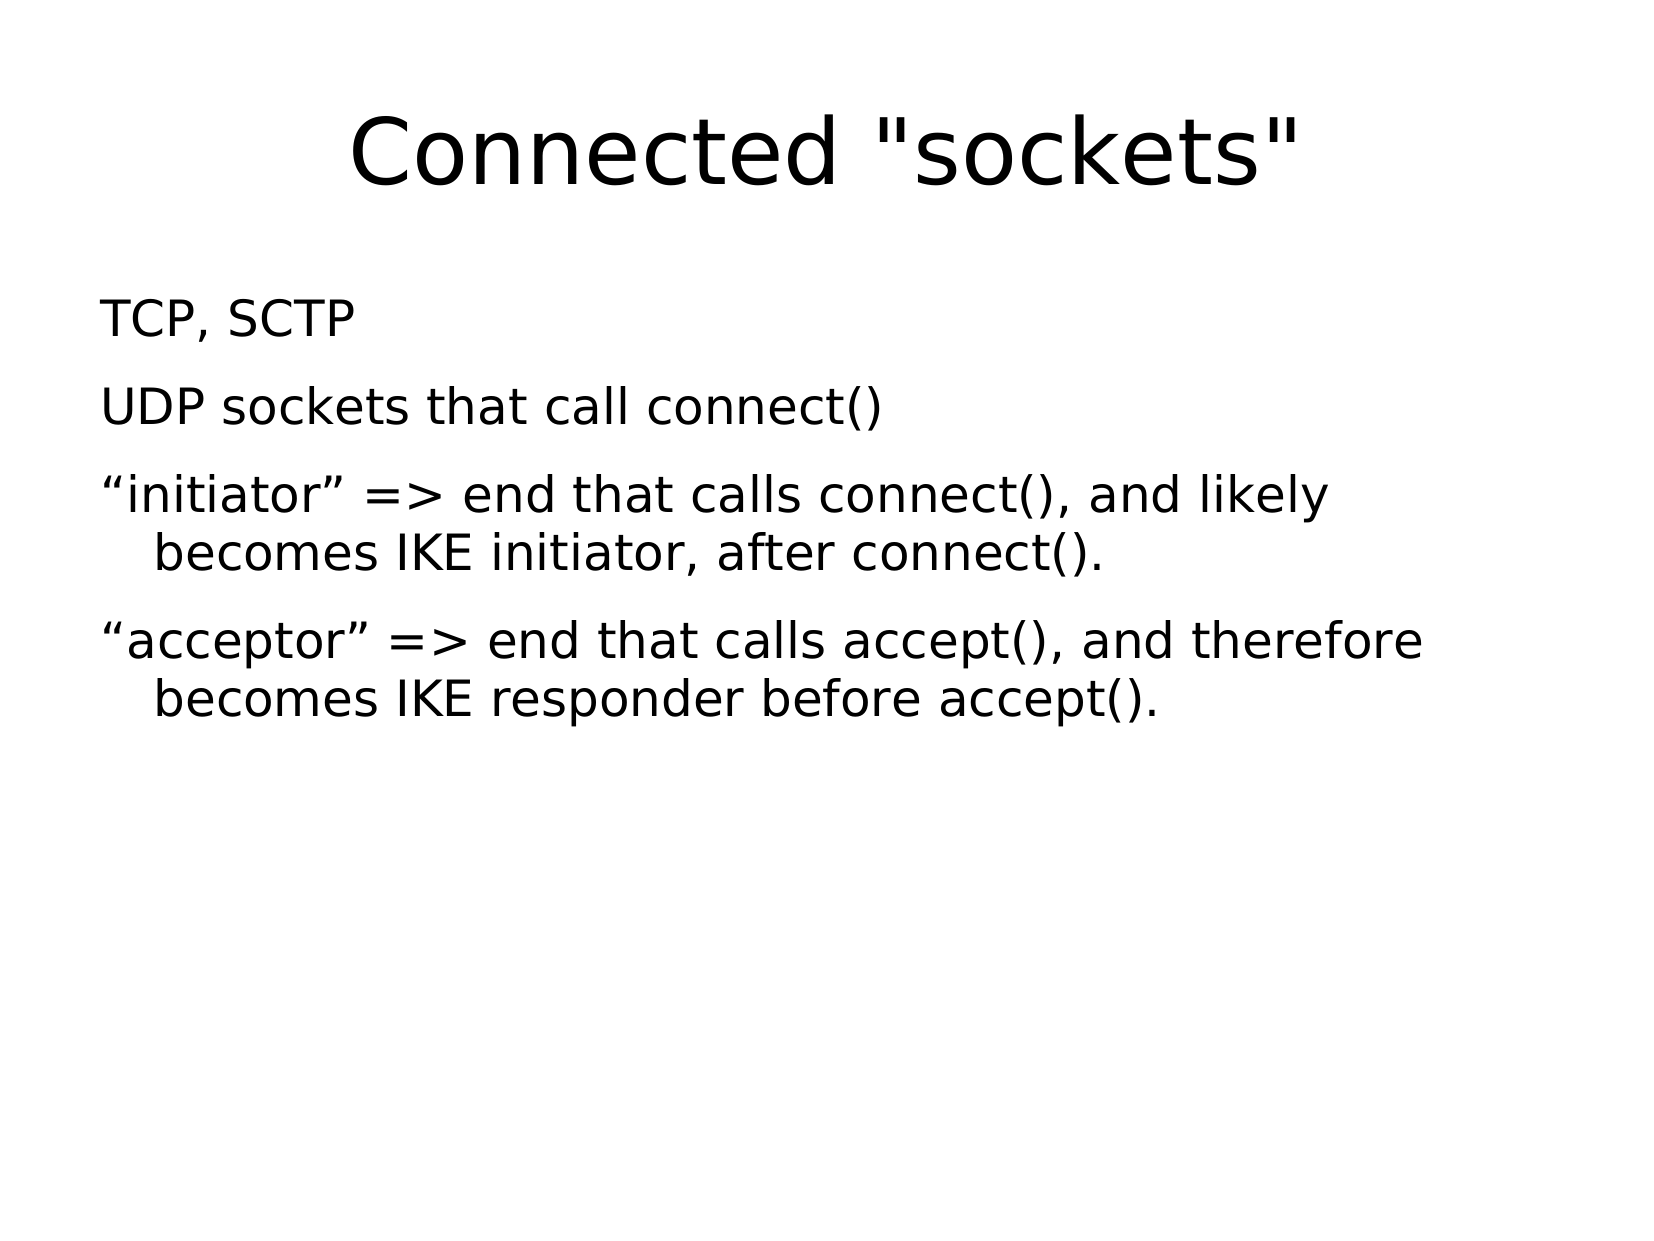

# Connected "sockets"
TCP, SCTP
UDP sockets that call connect()
“initiator” => end that calls connect(), and likely becomes IKE initiator, after connect().
“acceptor” => end that calls accept(), and therefore becomes IKE responder before accept().